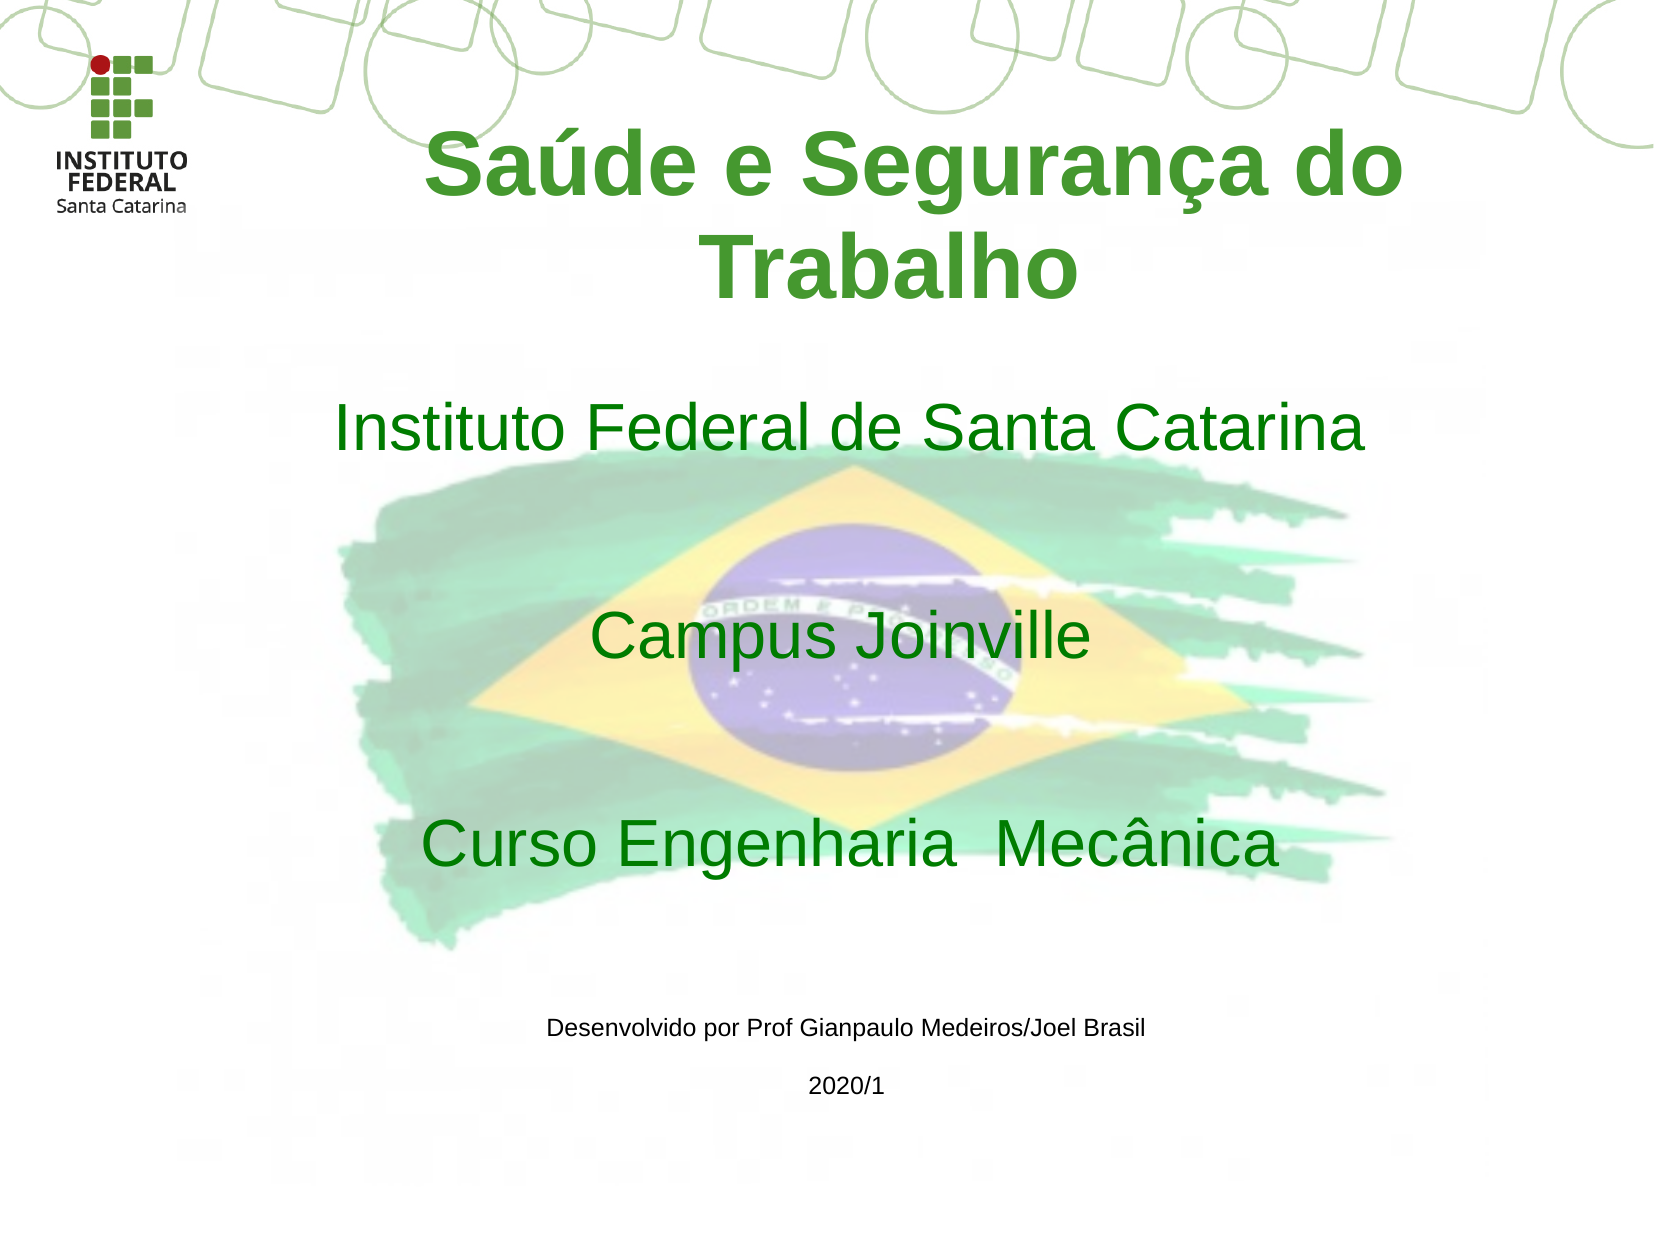

# Saúde e Segurança do Trabalho
Instituto Federal de Santa Catarina
Campus Joinville
Curso Engenharia Mecânica
Desenvolvido por Prof Gianpaulo Medeiros/Joel Brasil
2020/1